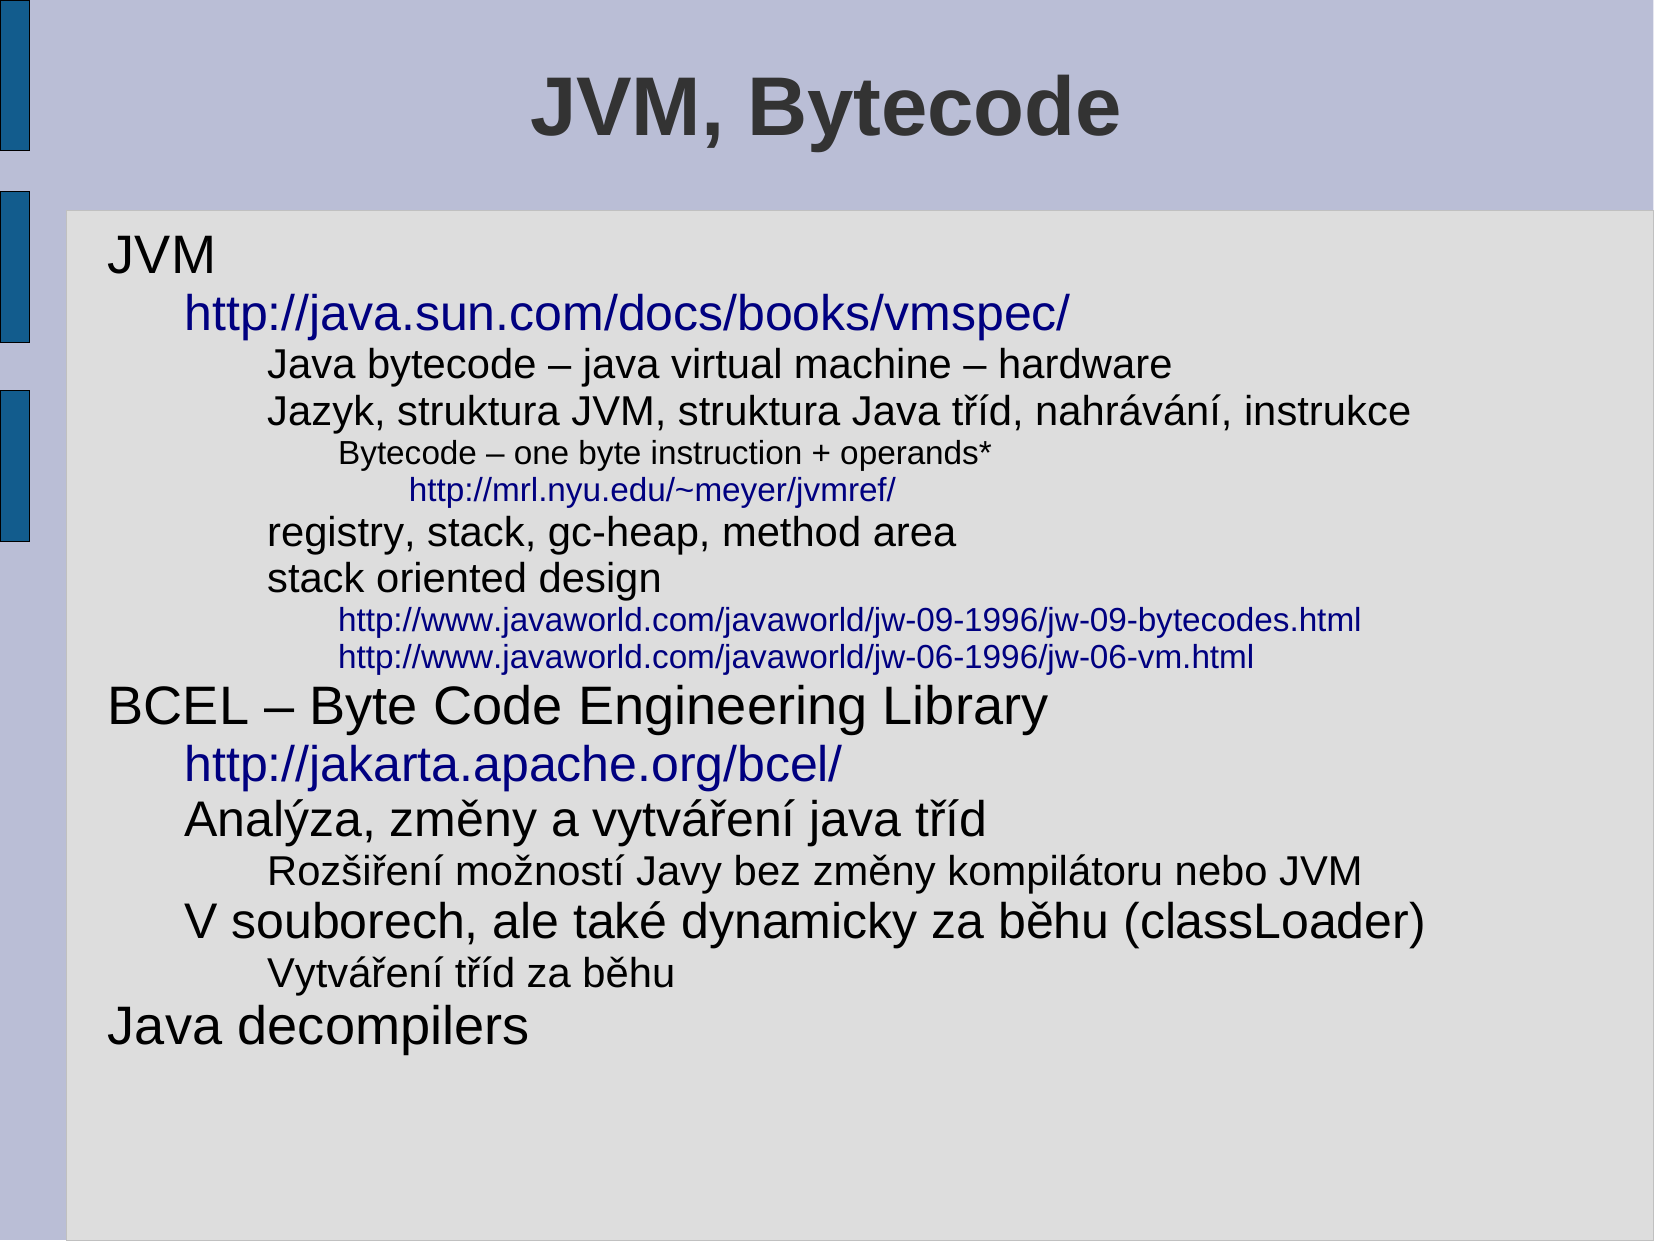

# JVM, Bytecode
JVM
http://java.sun.com/docs/books/vmspec/
Java bytecode – java virtual machine – hardware
Jazyk, struktura JVM, struktura Java tříd, nahrávání, instrukce
Bytecode – one byte instruction + operands*
http://mrl.nyu.edu/~meyer/jvmref/
registry, stack, gc-heap, method area
stack oriented design
http://www.javaworld.com/javaworld/jw-09-1996/jw-09-bytecodes.html
http://www.javaworld.com/javaworld/jw-06-1996/jw-06-vm.html
BCEL – Byte Code Engineering Library
http://jakarta.apache.org/bcel/
Analýza, změny a vytváření java tříd
Rozšiření možností Javy bez změny kompilátoru nebo JVM
V souborech, ale také dynamicky za běhu (classLoader)
Vytváření tříd za běhu
Java decompilers